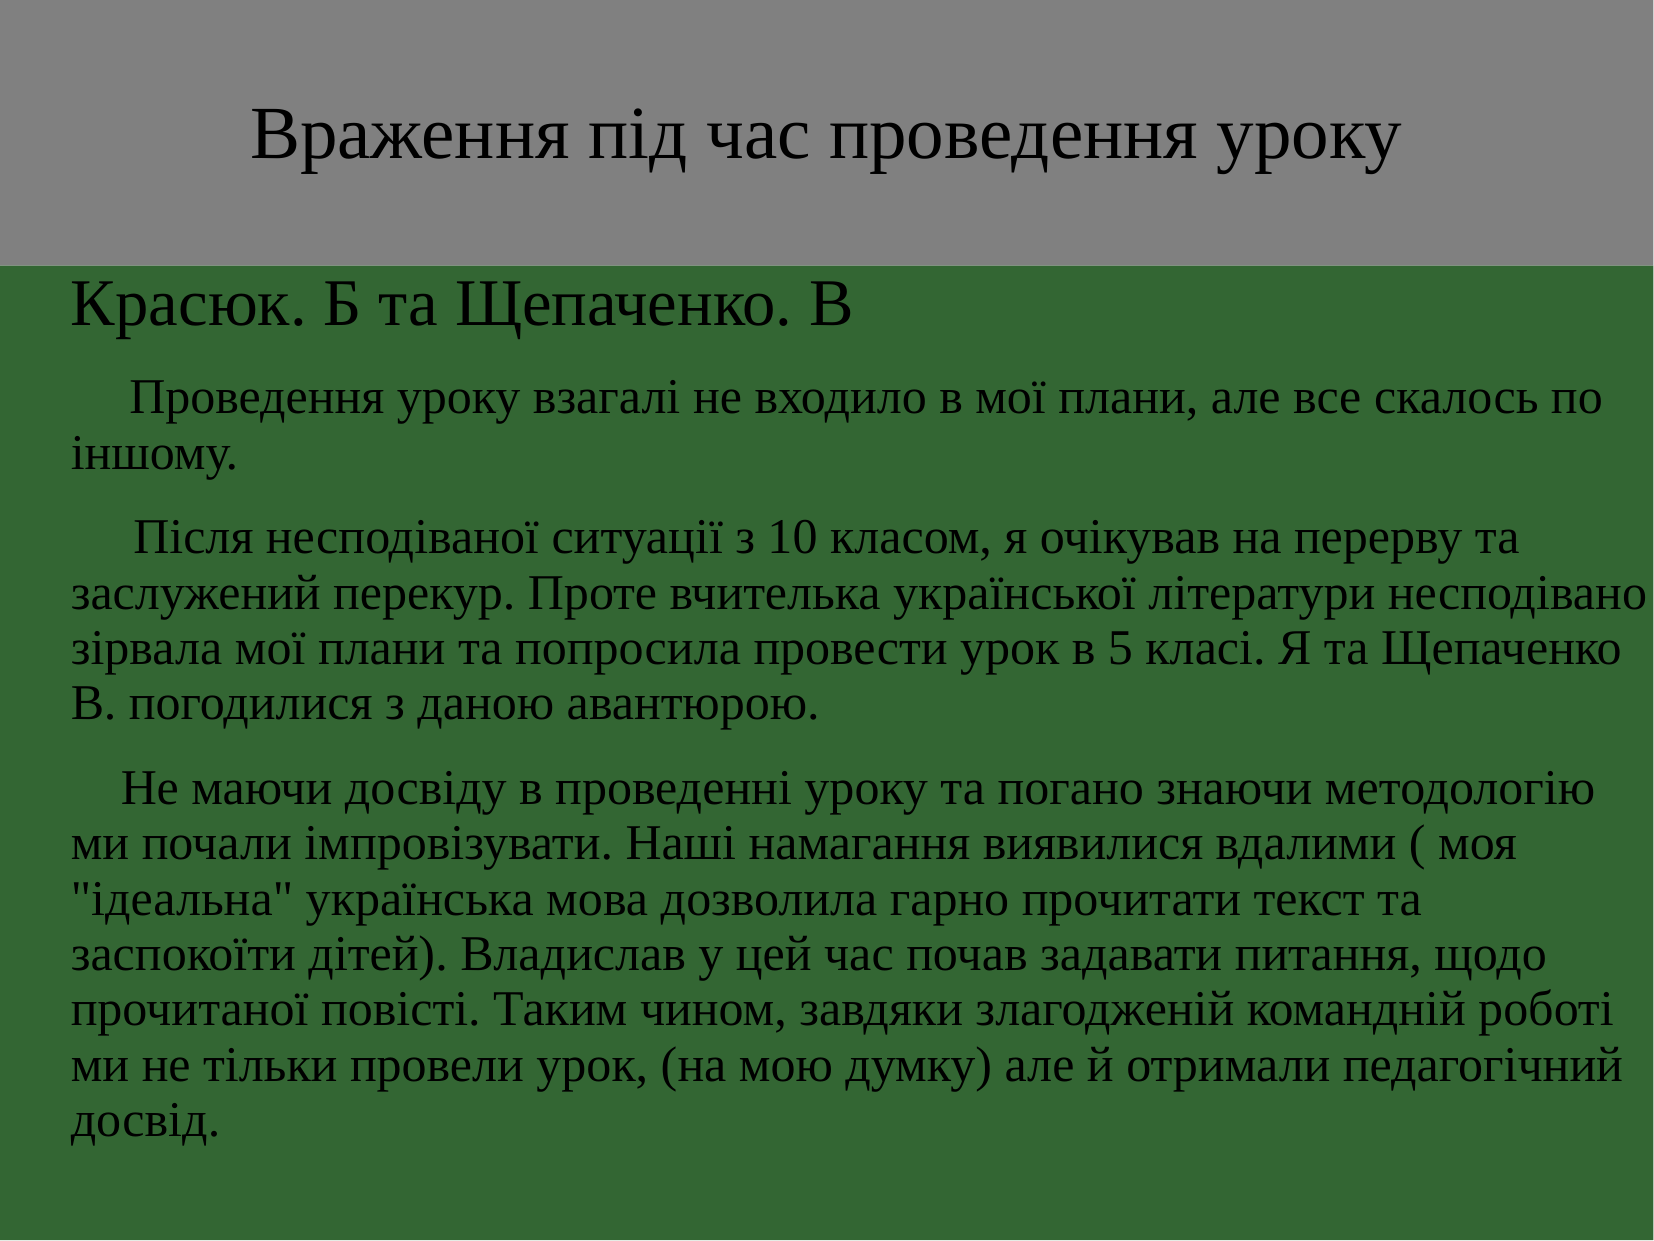

# Враження під час проведення уроку
Красюк. Б та Щепаченко. В
 Проведення уроку взагалі не входило в мої плани, але все скалось по іншому.
 Після несподіваної ситуації з 10 класом, я очікував на перерву та заслужений перекур. Проте вчителька української літератури несподівано зірвала мої плани та попросила провести урок в 5 класі. Я та Щепаченко В. погодилися з даною авантюрою.
 Не маючи досвіду в проведенні уроку та погано знаючи методологію ми почали імпровізувати. Наші намагання виявилися вдалими ( моя "ідеальна" українська мова дозволила гарно прочитати текст та заспокоїти дітей). Владислав у цей час почав задавати питання, щодо прочитаної повісті. Таким чином, завдяки злагодженій командній роботі ми не тільки провели урок, (на мою думку) але й отримали педагогічний досвід.